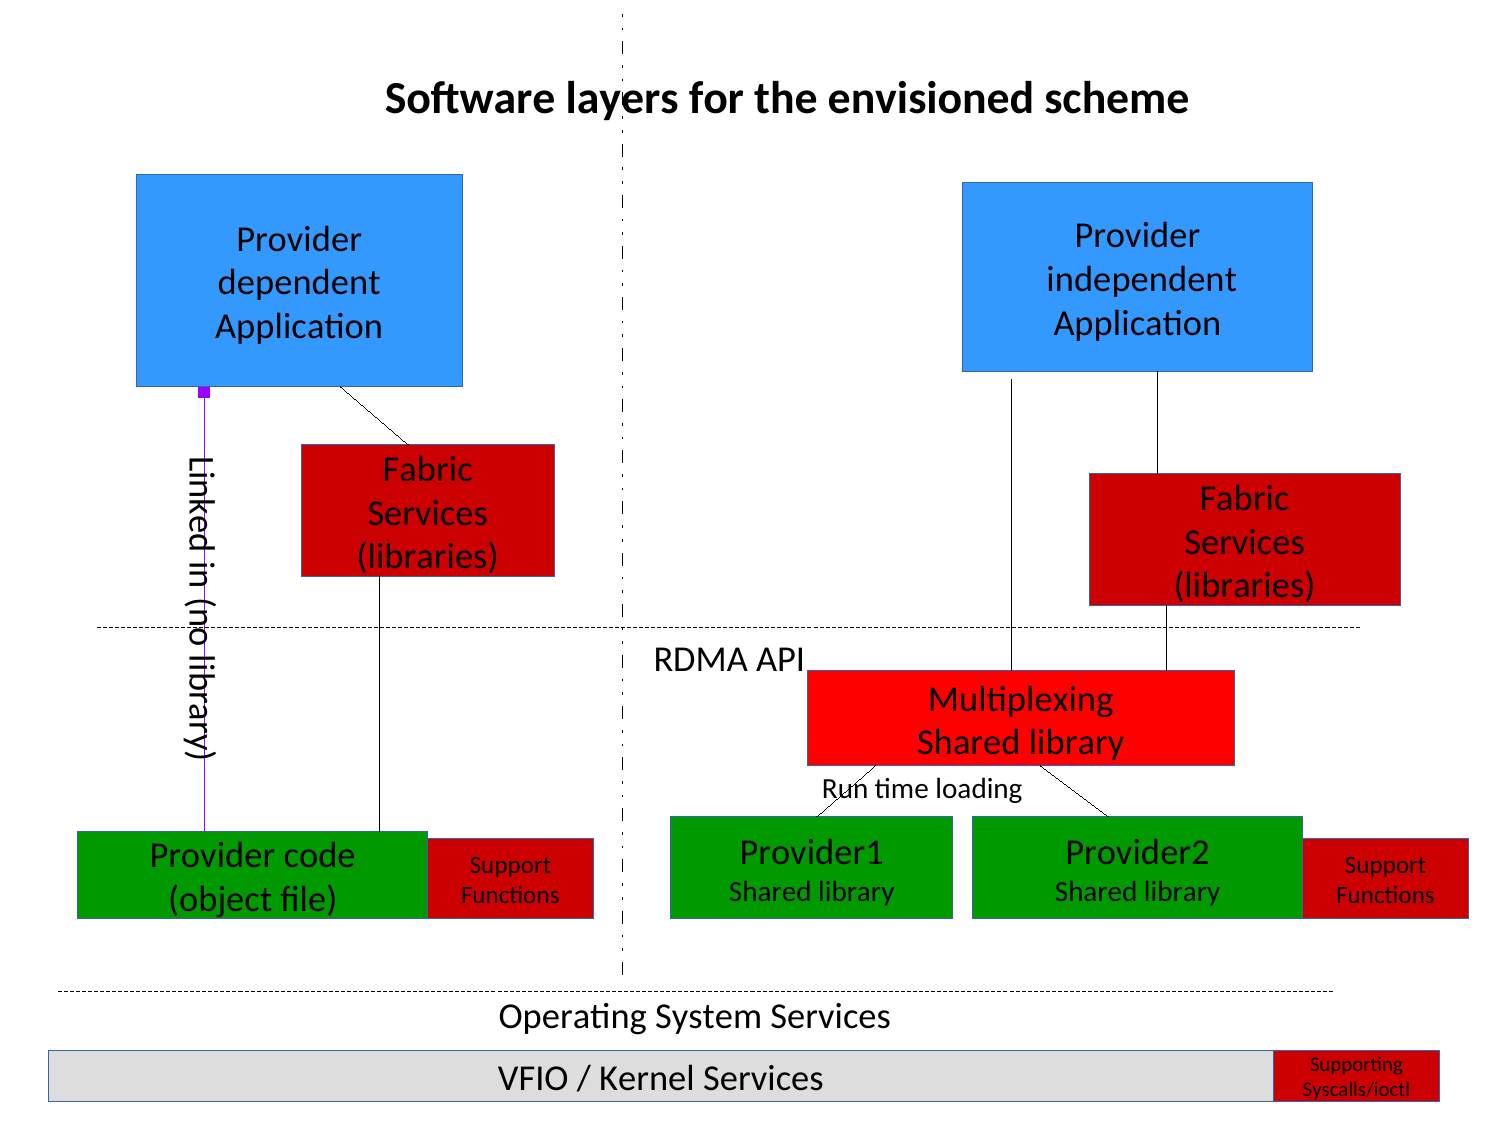

Software layers for the envisioned scheme
Provider
dependent
Application
Provider
 independent
Application
Linked in (no library)
Fabric
Services
(libraries)
Fabric
Services
(libraries)
RDMA API
Multiplexing
Shared library
Run time loading
Provider1
Shared library
Provider2
Shared library
Provider code
(object file)
Support
Functions
Support
Functions
Operating System Services
VFIO / Kernel Services
Supporting
Syscalls/ioctl